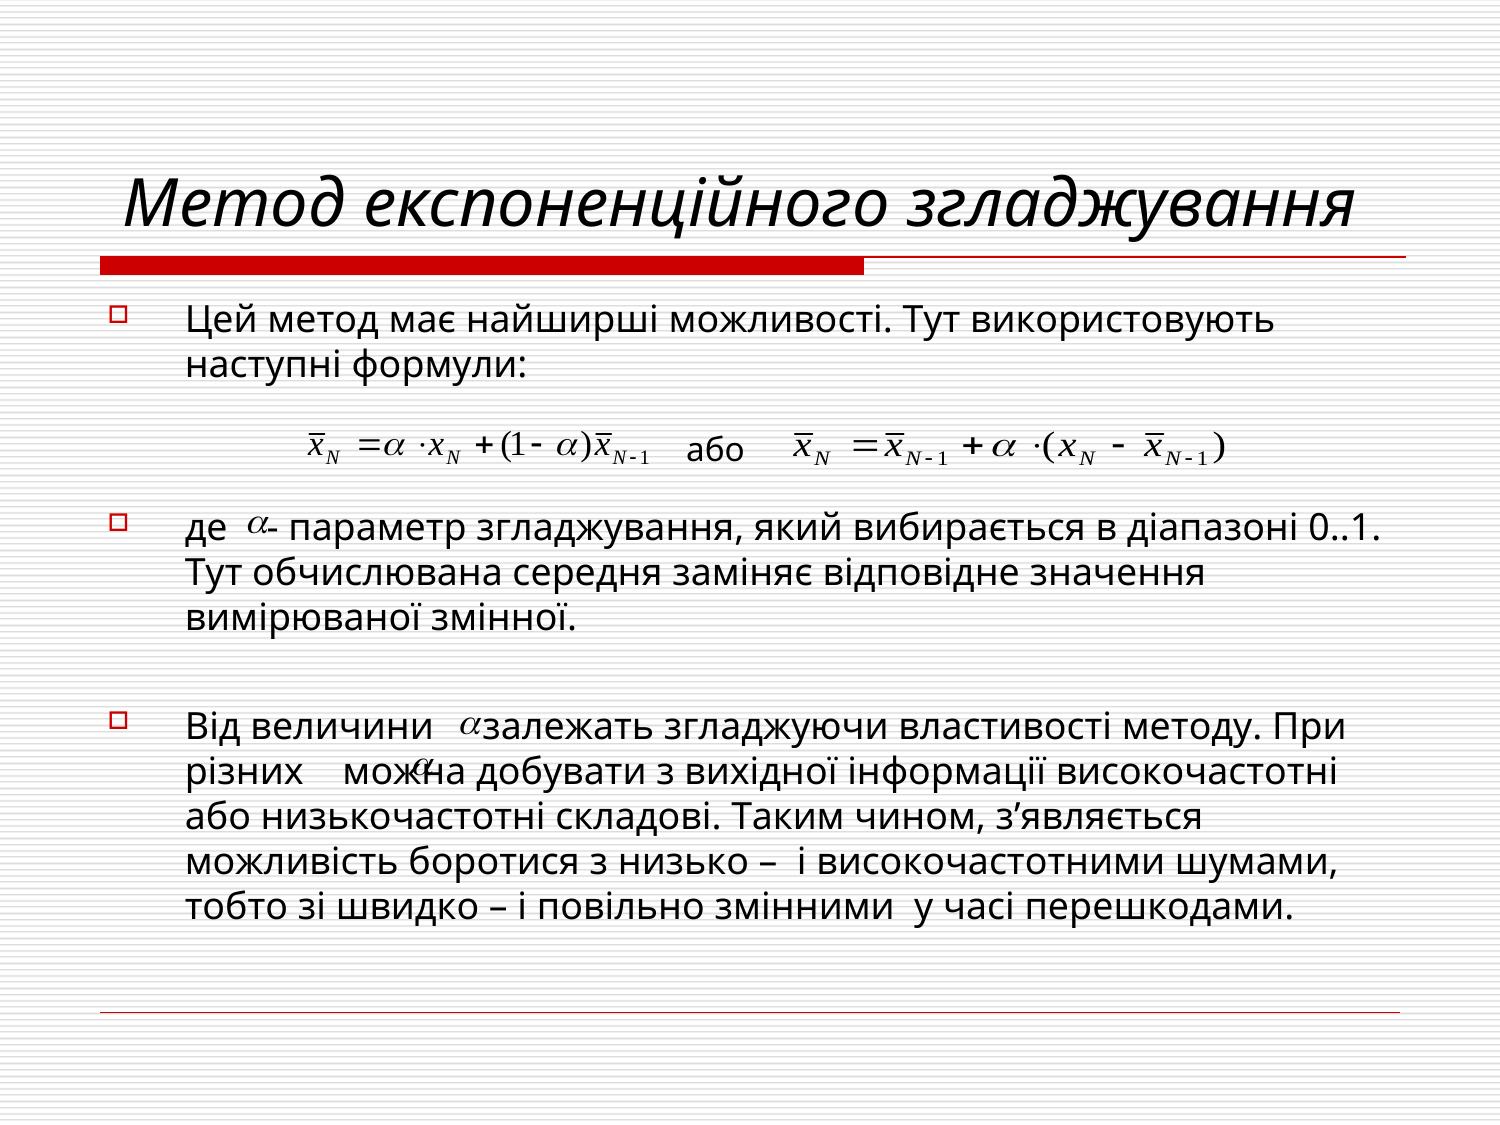

# Метод експоненційного згладжування
Цей метод має найширші можливості. Тут використовують наступні формули:
де - параметр згладжування, який вибирається в діапазоні 0..1. Тут обчислювана середня заміняє відповідне значення вимірюваної змінної.
Від величини залежать згладжуючи властивості методу. При різних можна добувати з вихідної інформації високочастотні або низькочастотні складові. Таким чином, з’являється можливість боротися з низько – і високочастотними шумами, тобто зі швидко – і повільно змінними у часі перешкодами.
 або